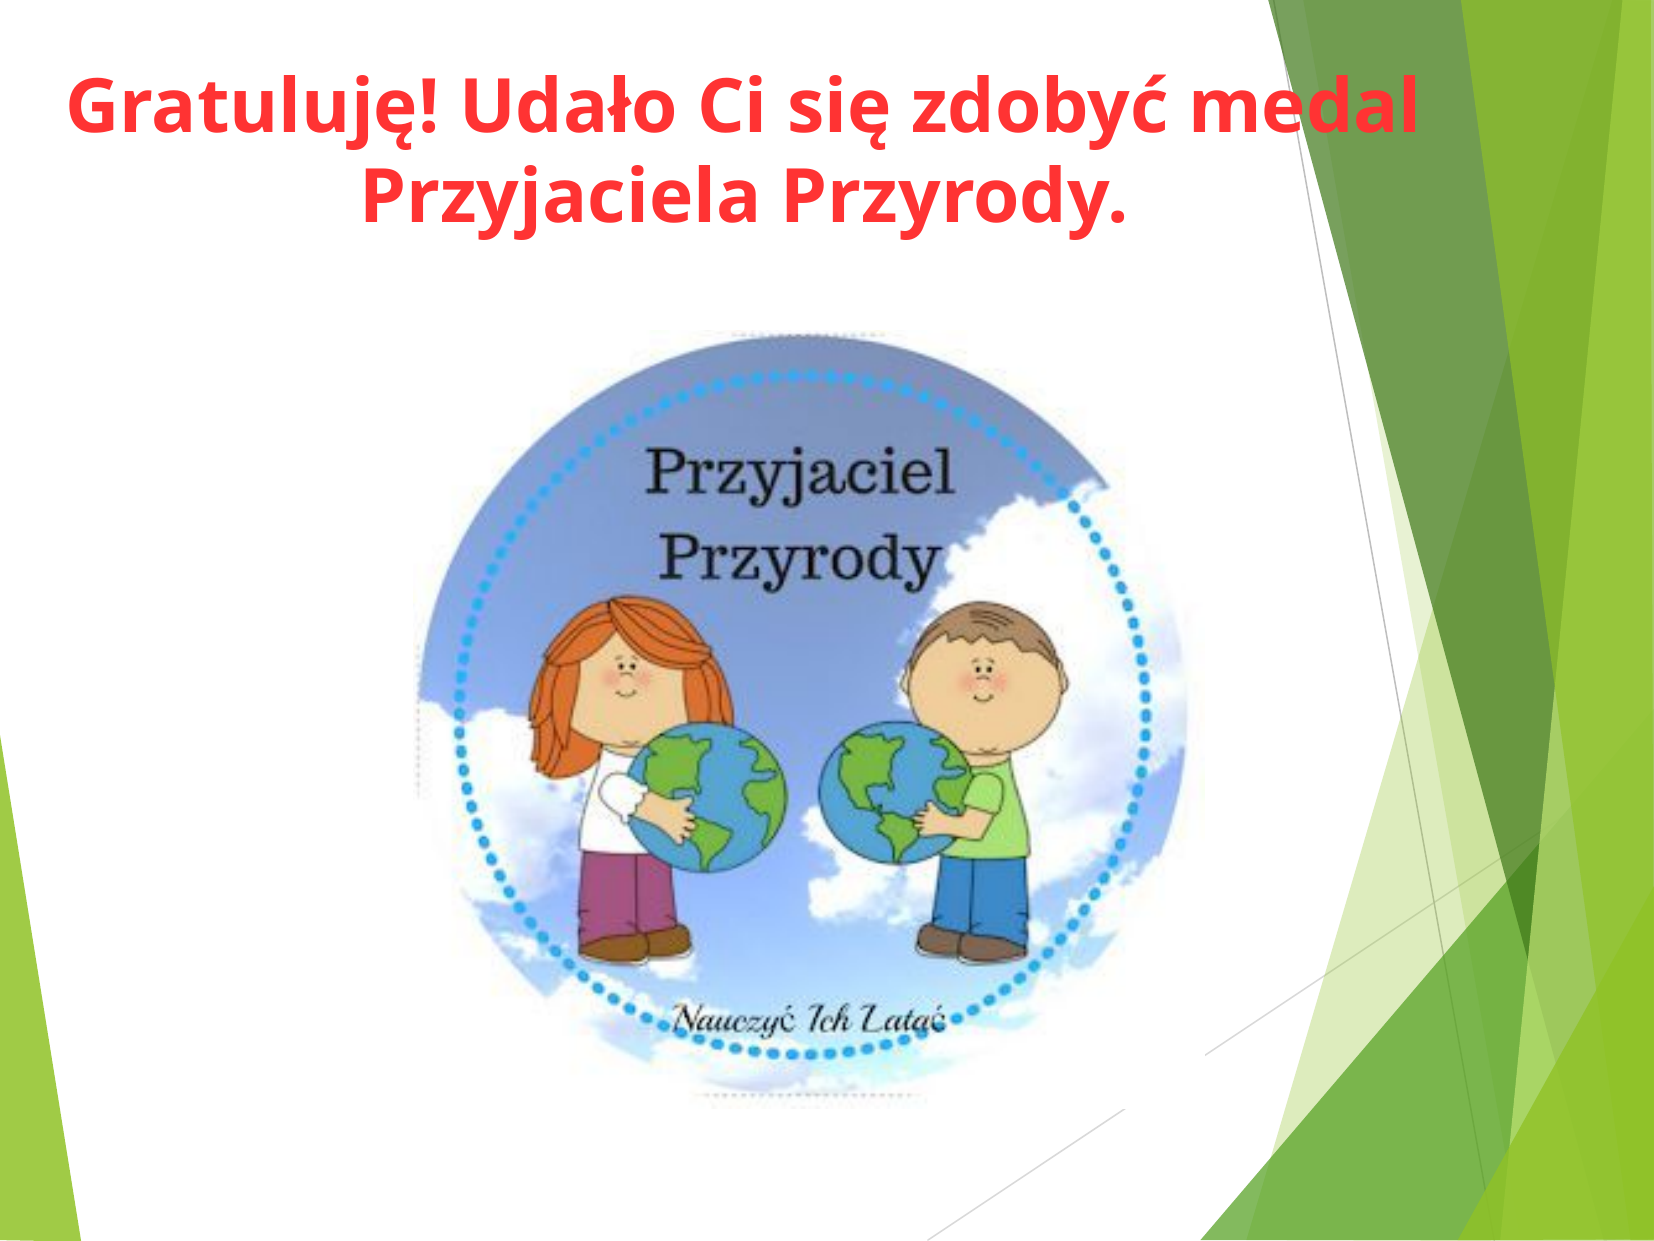

# Gratuluję! Udało Ci się zdobyć medal Przyjaciela Przyrody.